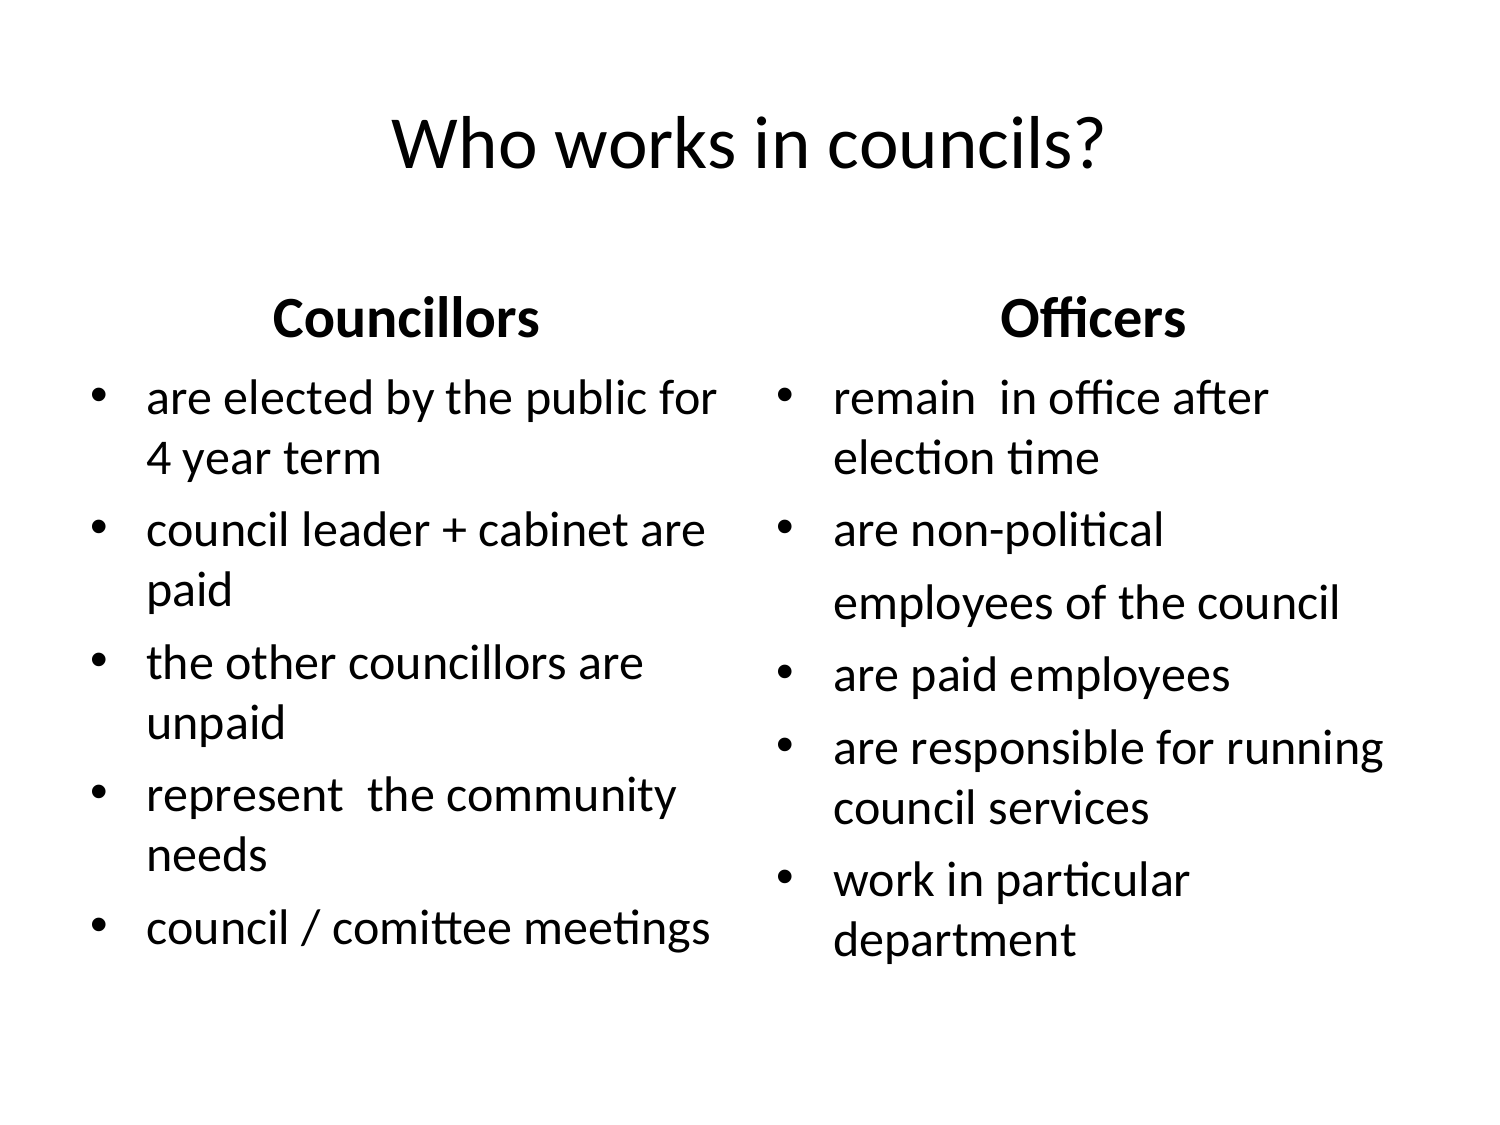

# Who works in councils?
Councillors
Officers
are elected by the public for 4 year term
council leader + cabinet are paid
the other councillors are unpaid
represent the community needs
council / comittee meetings
remain in office after election time
are non-political
 employees of the council
are paid employees
are responsible for running council services
work in particular department